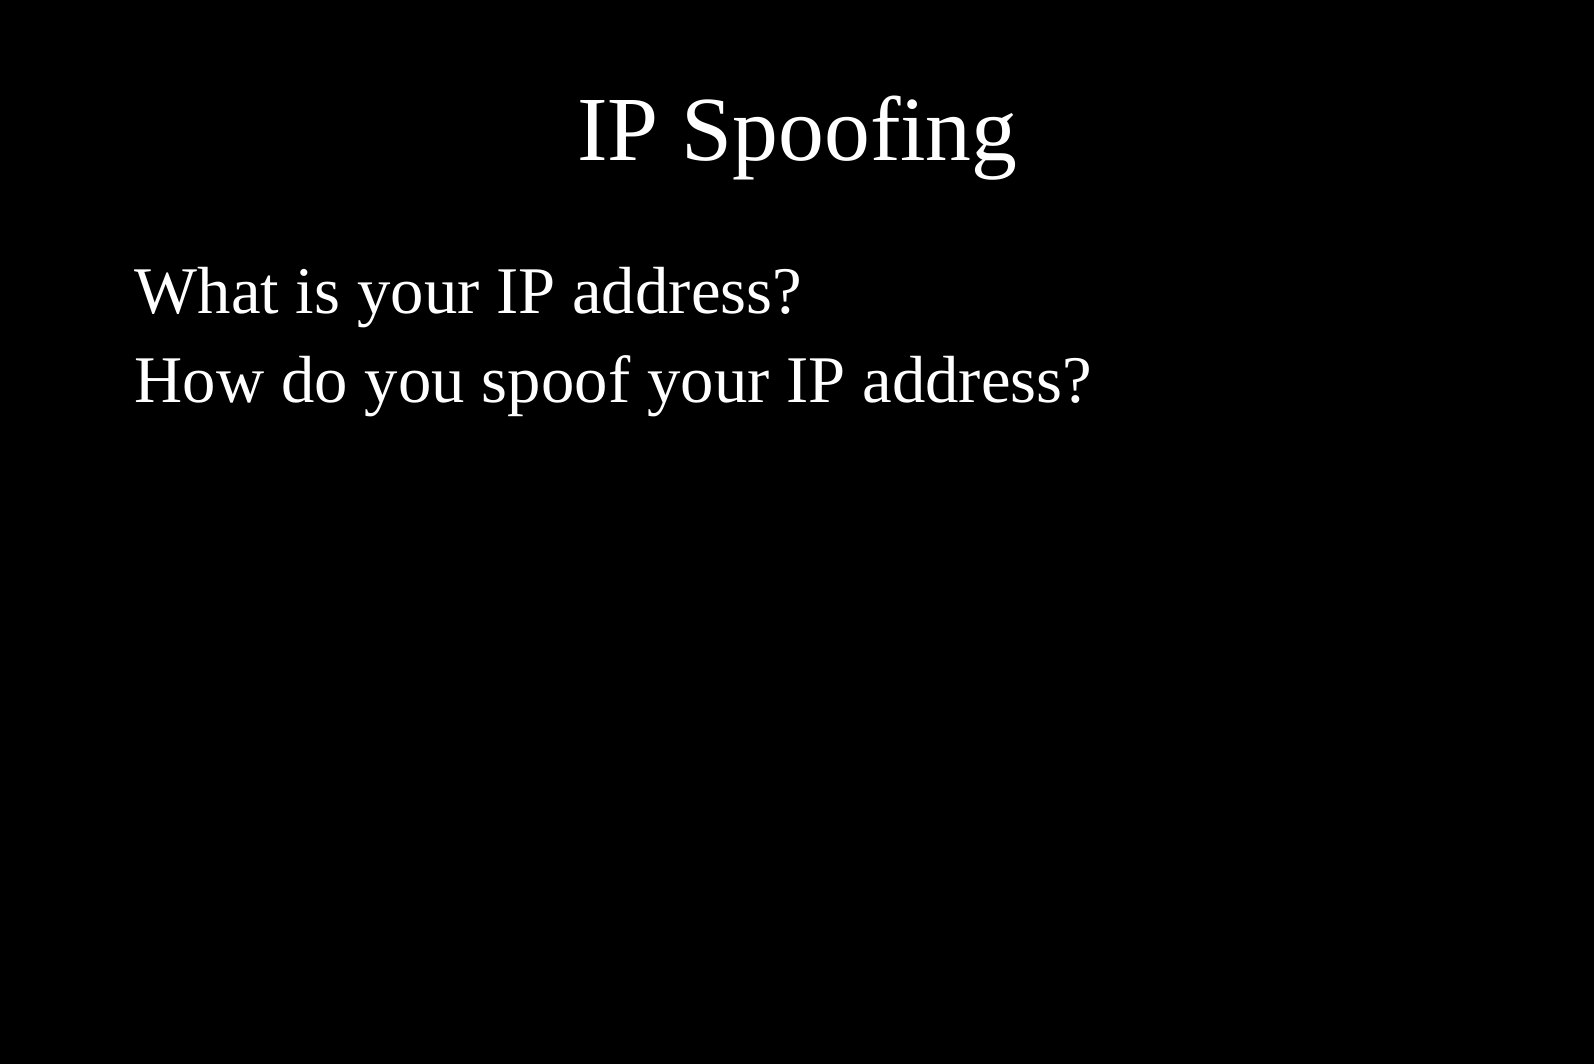

# IP Spoofing
What is your IP address?
How do you spoof your IP address?